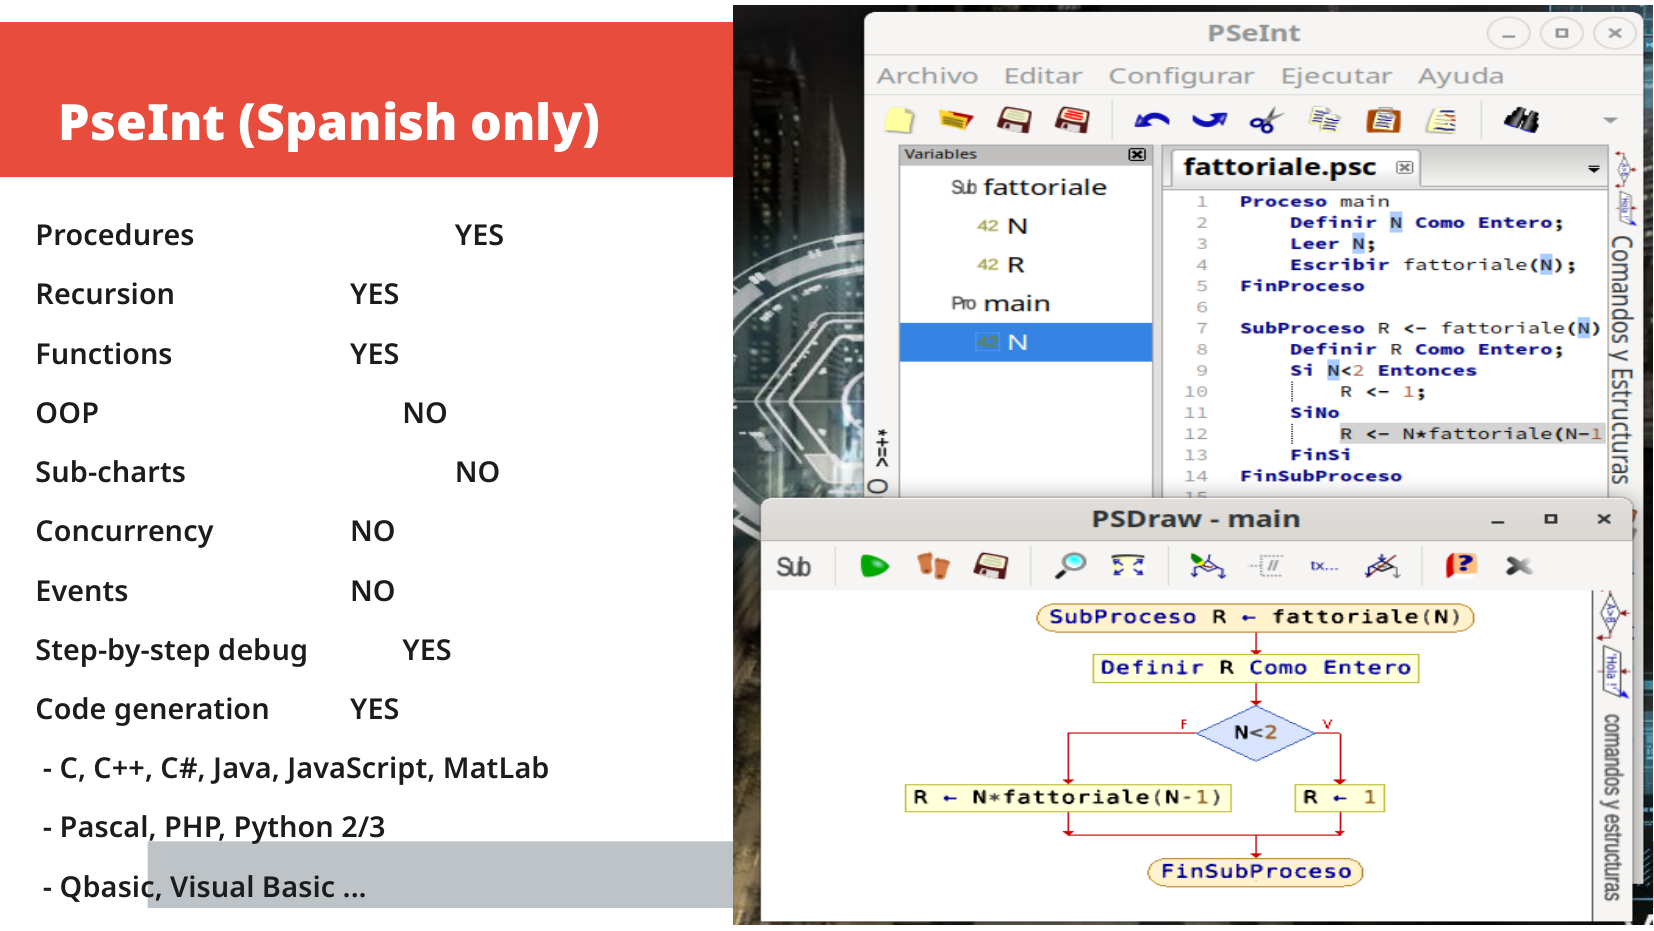

# PseInt (Spanish only)
Procedures 	 	 		 	YES
Recursion 	 	 		 	YES
Functions 	 	 		 	YES
OOP 	 	 	 	 	 	NO
Sub-charts 	 	 		 	NO
Concurrency 	 		 	NO
Events 	 	 	 		 	NO
Step-by-step debug	 	YES
Code generation		 	YES
 - C, C++, C#, Java, JavaScript, MatLab
 - Pascal, PHP, Python 2/3
 - Qbasic, Visual Basic ...
2023-24 Flowcharts